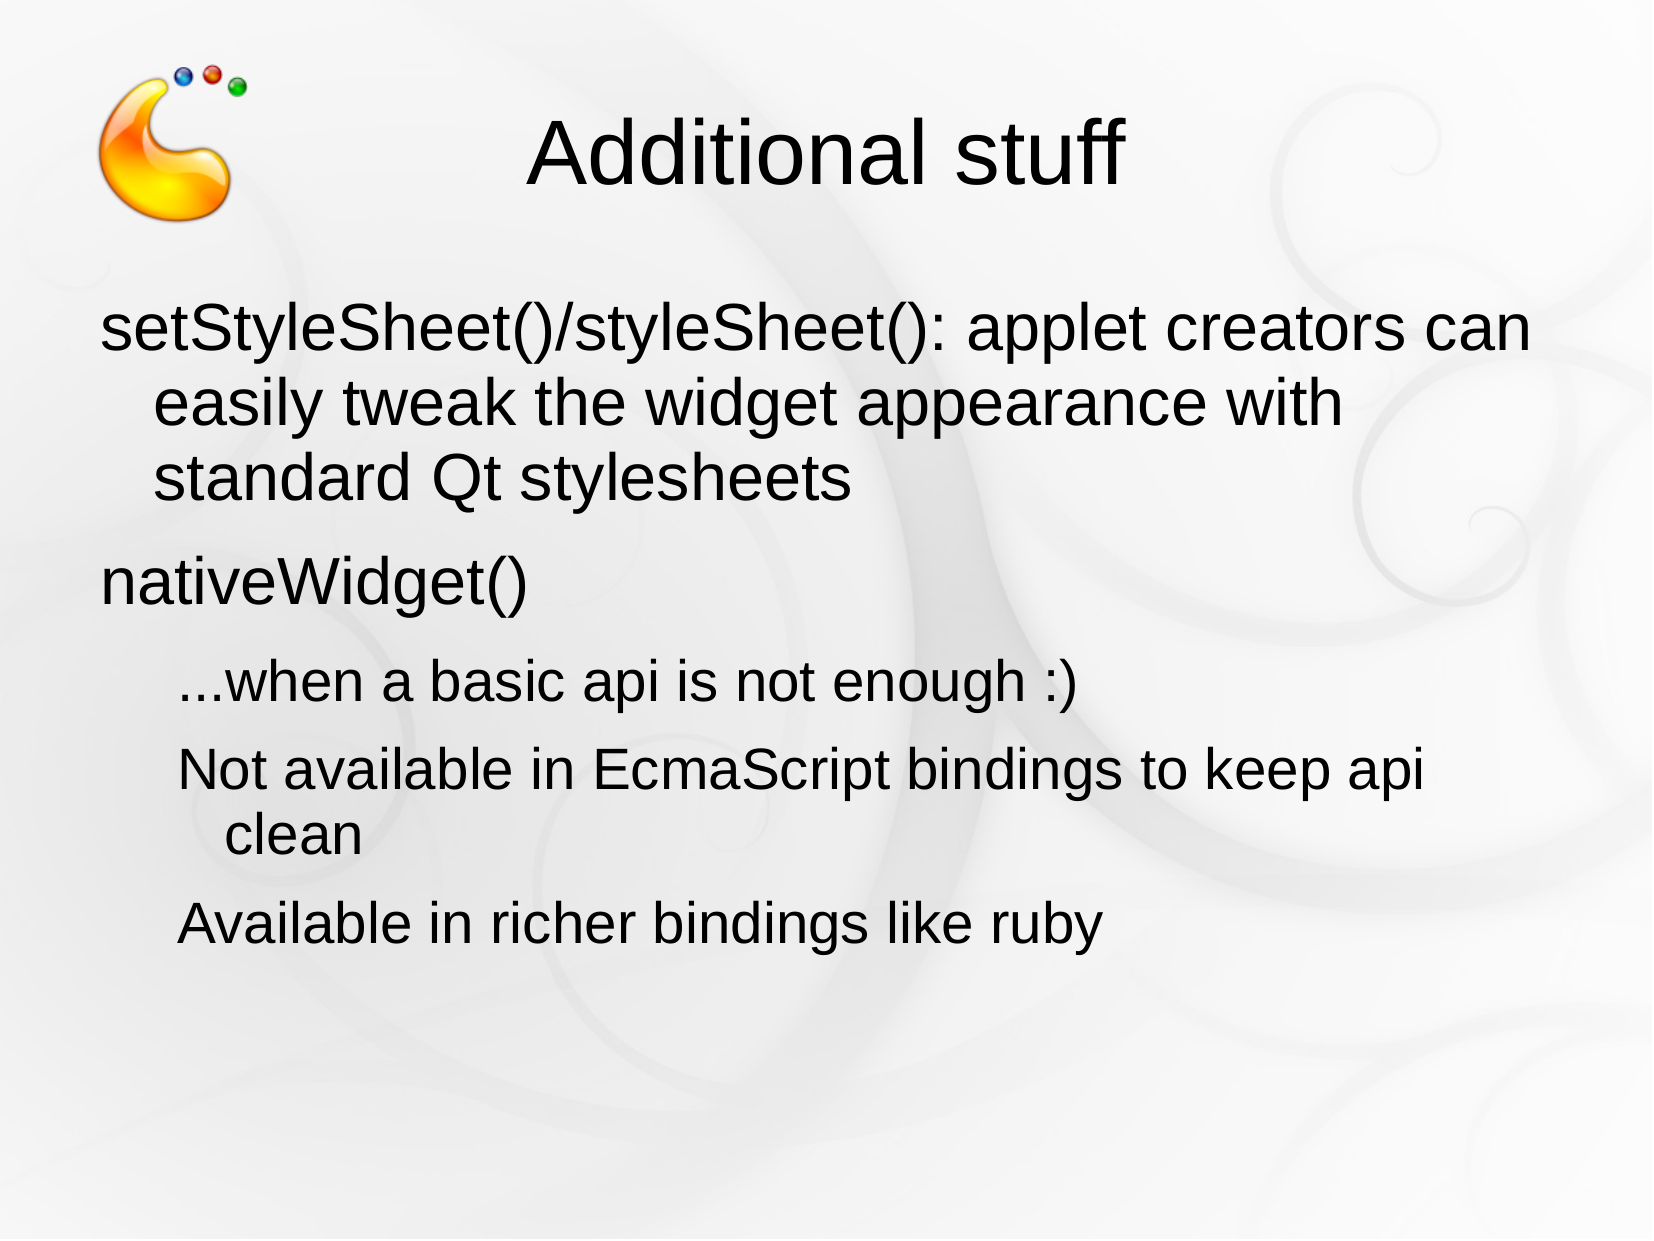

# Additional stuff
setStyleSheet()/styleSheet(): applet creators can easily tweak the widget appearance with standard Qt stylesheets
nativeWidget()
...when a basic api is not enough :)
Not available in EcmaScript bindings to keep api clean
Available in richer bindings like ruby